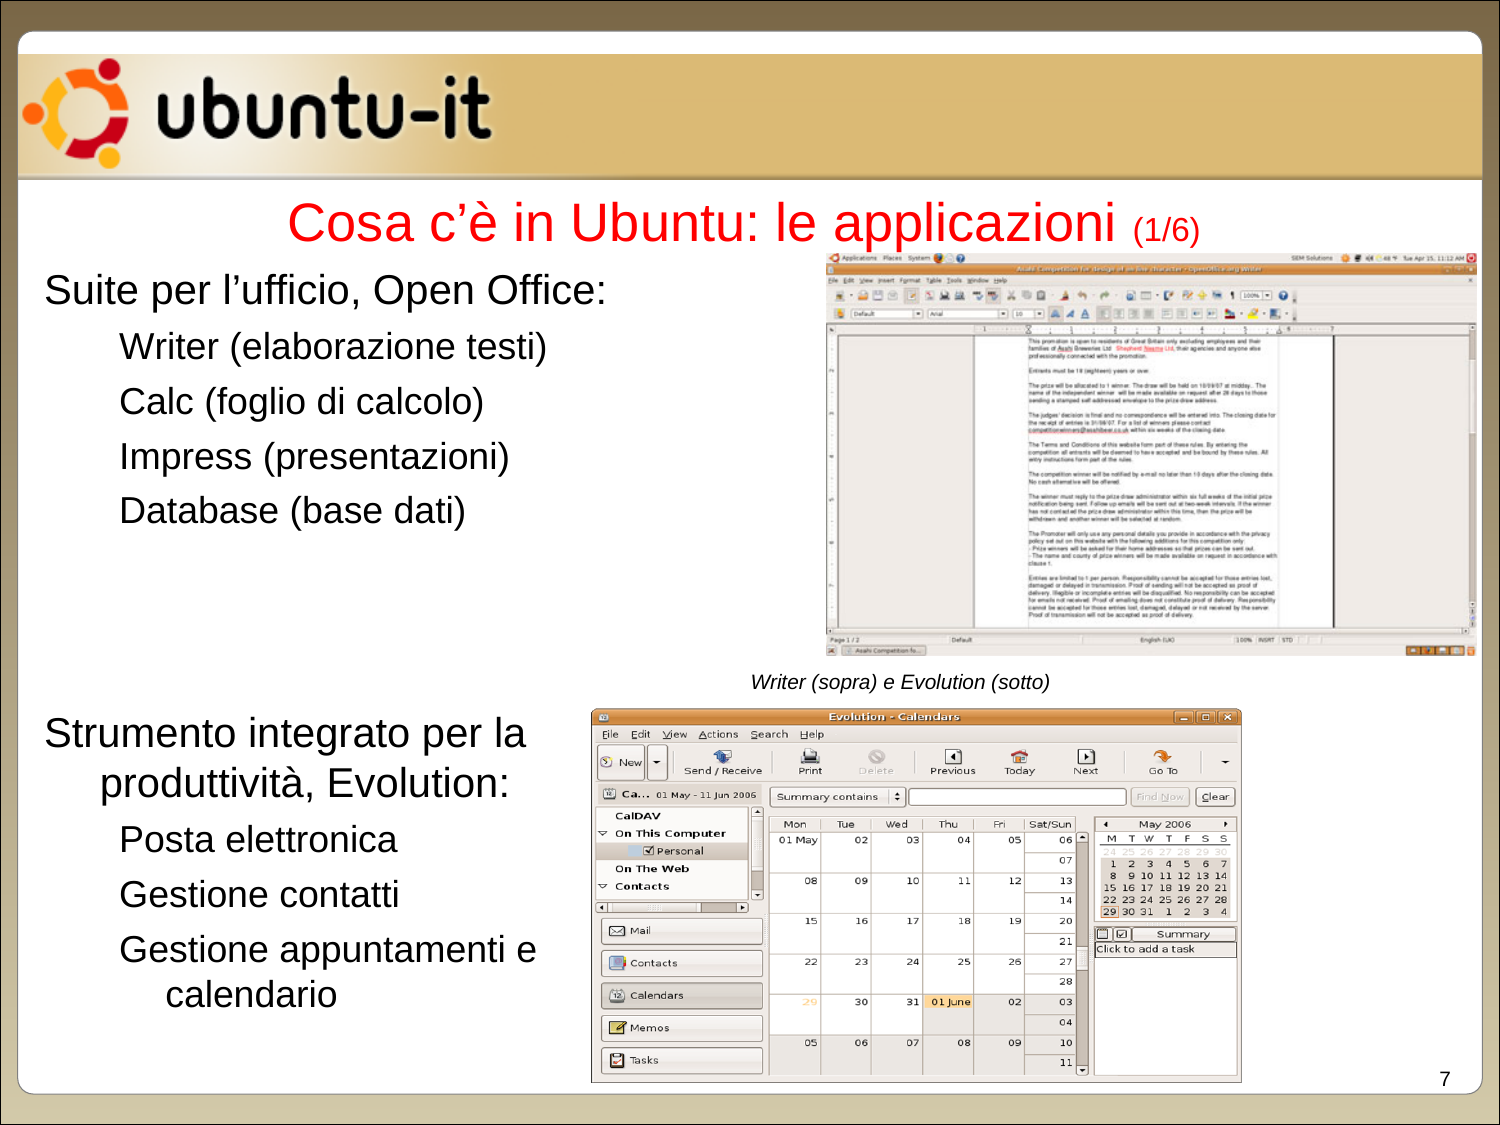

# Cosa c’è in Ubuntu: le applicazioni (1/6)
Suite per l’ufficio, Open Office:
Writer (elaborazione testi)
Calc (foglio di calcolo)
Impress (presentazioni)
Database (base dati)
Strumento integrato per la produttività, Evolution:
Posta elettronica
Gestione contatti
Gestione appuntamenti e calendario
Writer (sopra) e Evolution (sotto)
7